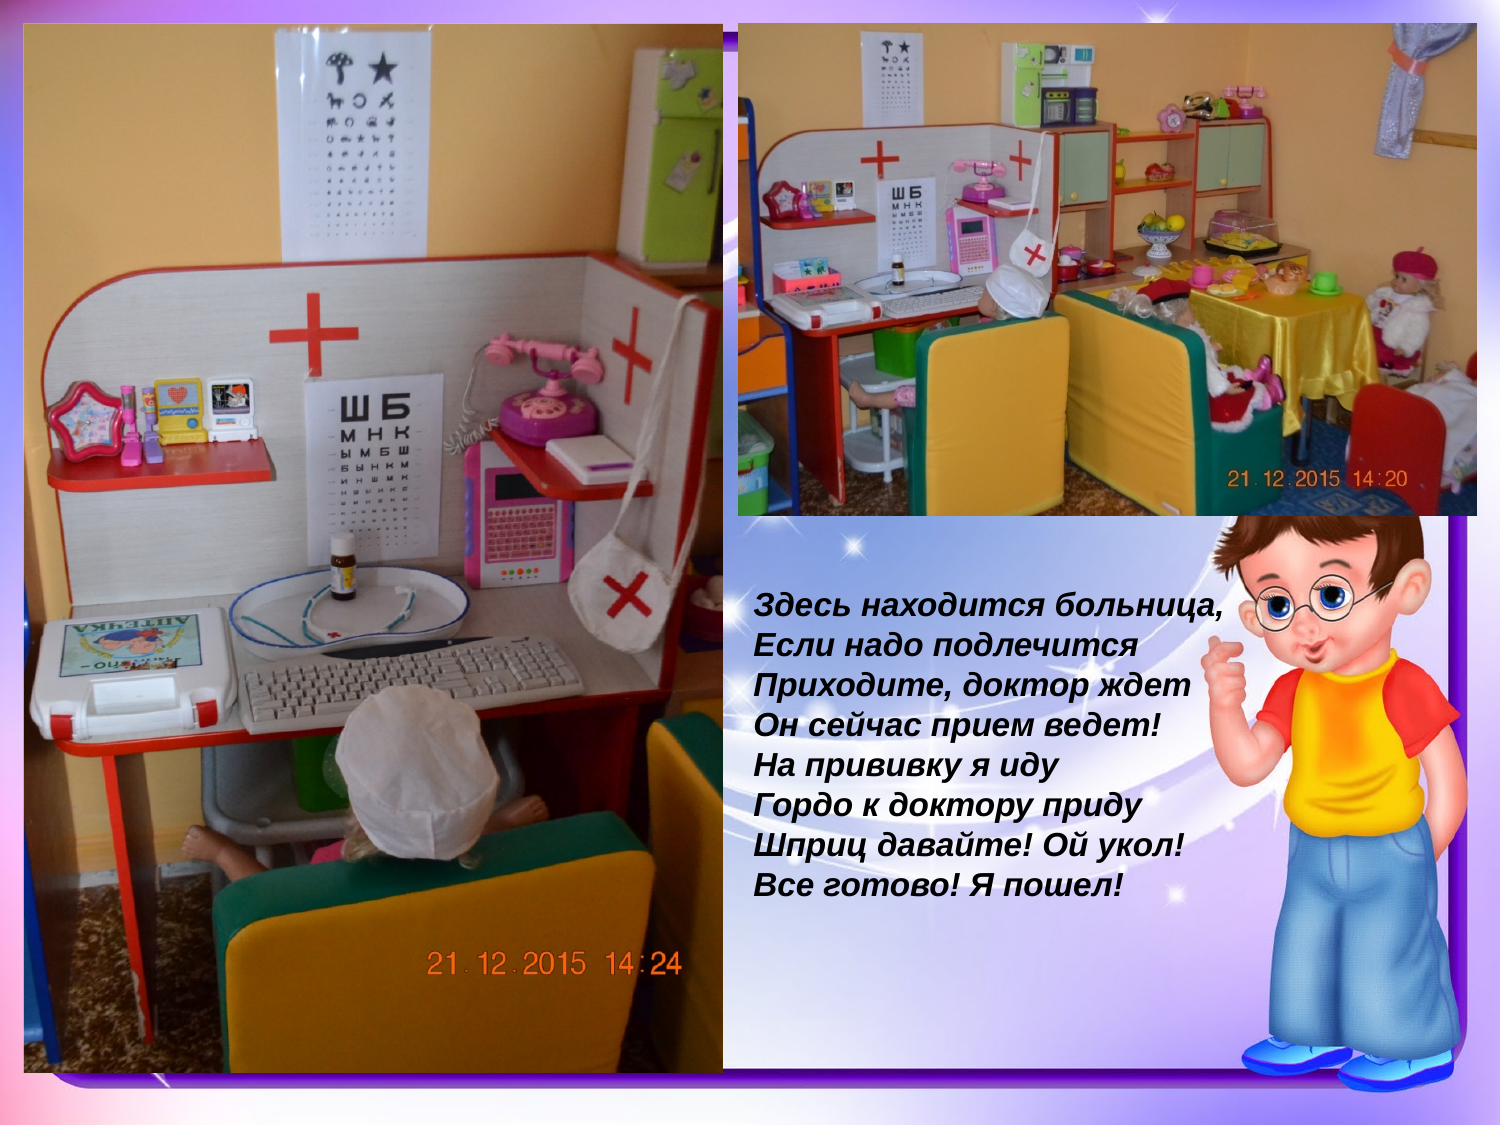

Здесь находится больница,
Если надо подлечится
Приходите, доктор ждет
Он сейчас прием ведет!
На прививку я иду
Гордо к доктору приду
Шприц давайте! Ой укол!
Все готово! Я пошел!